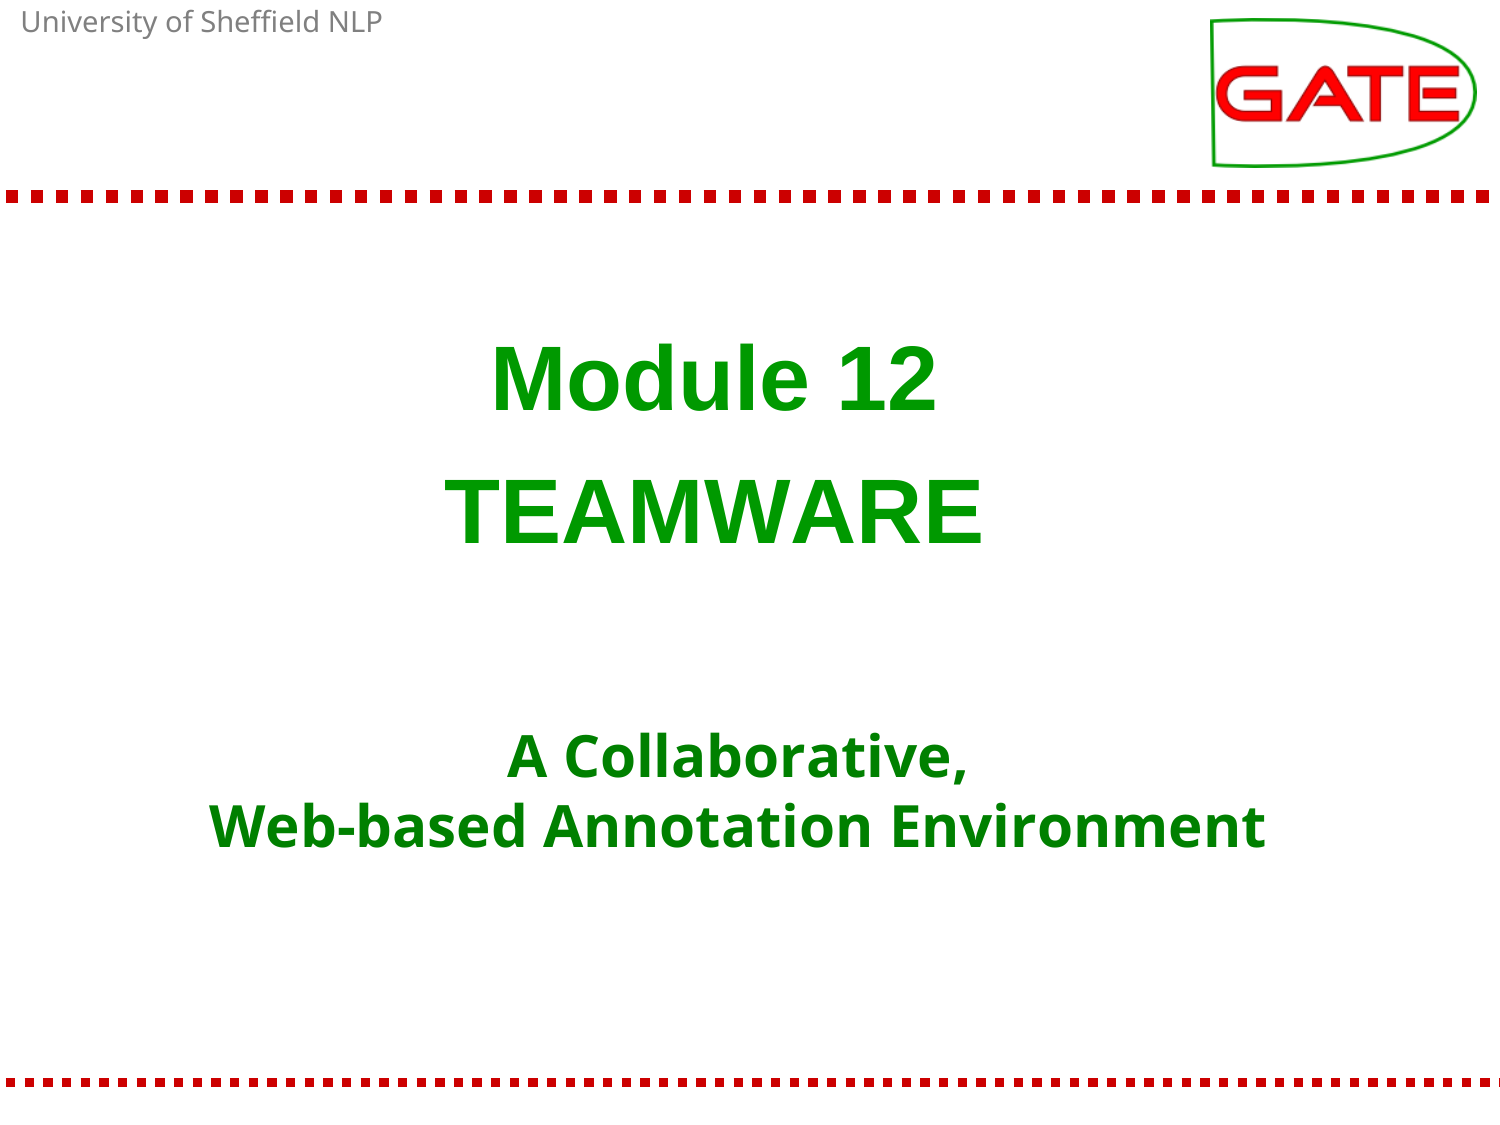

Module 12
TEAMWARE
# A Collaborative, Web-based Annotation Environment